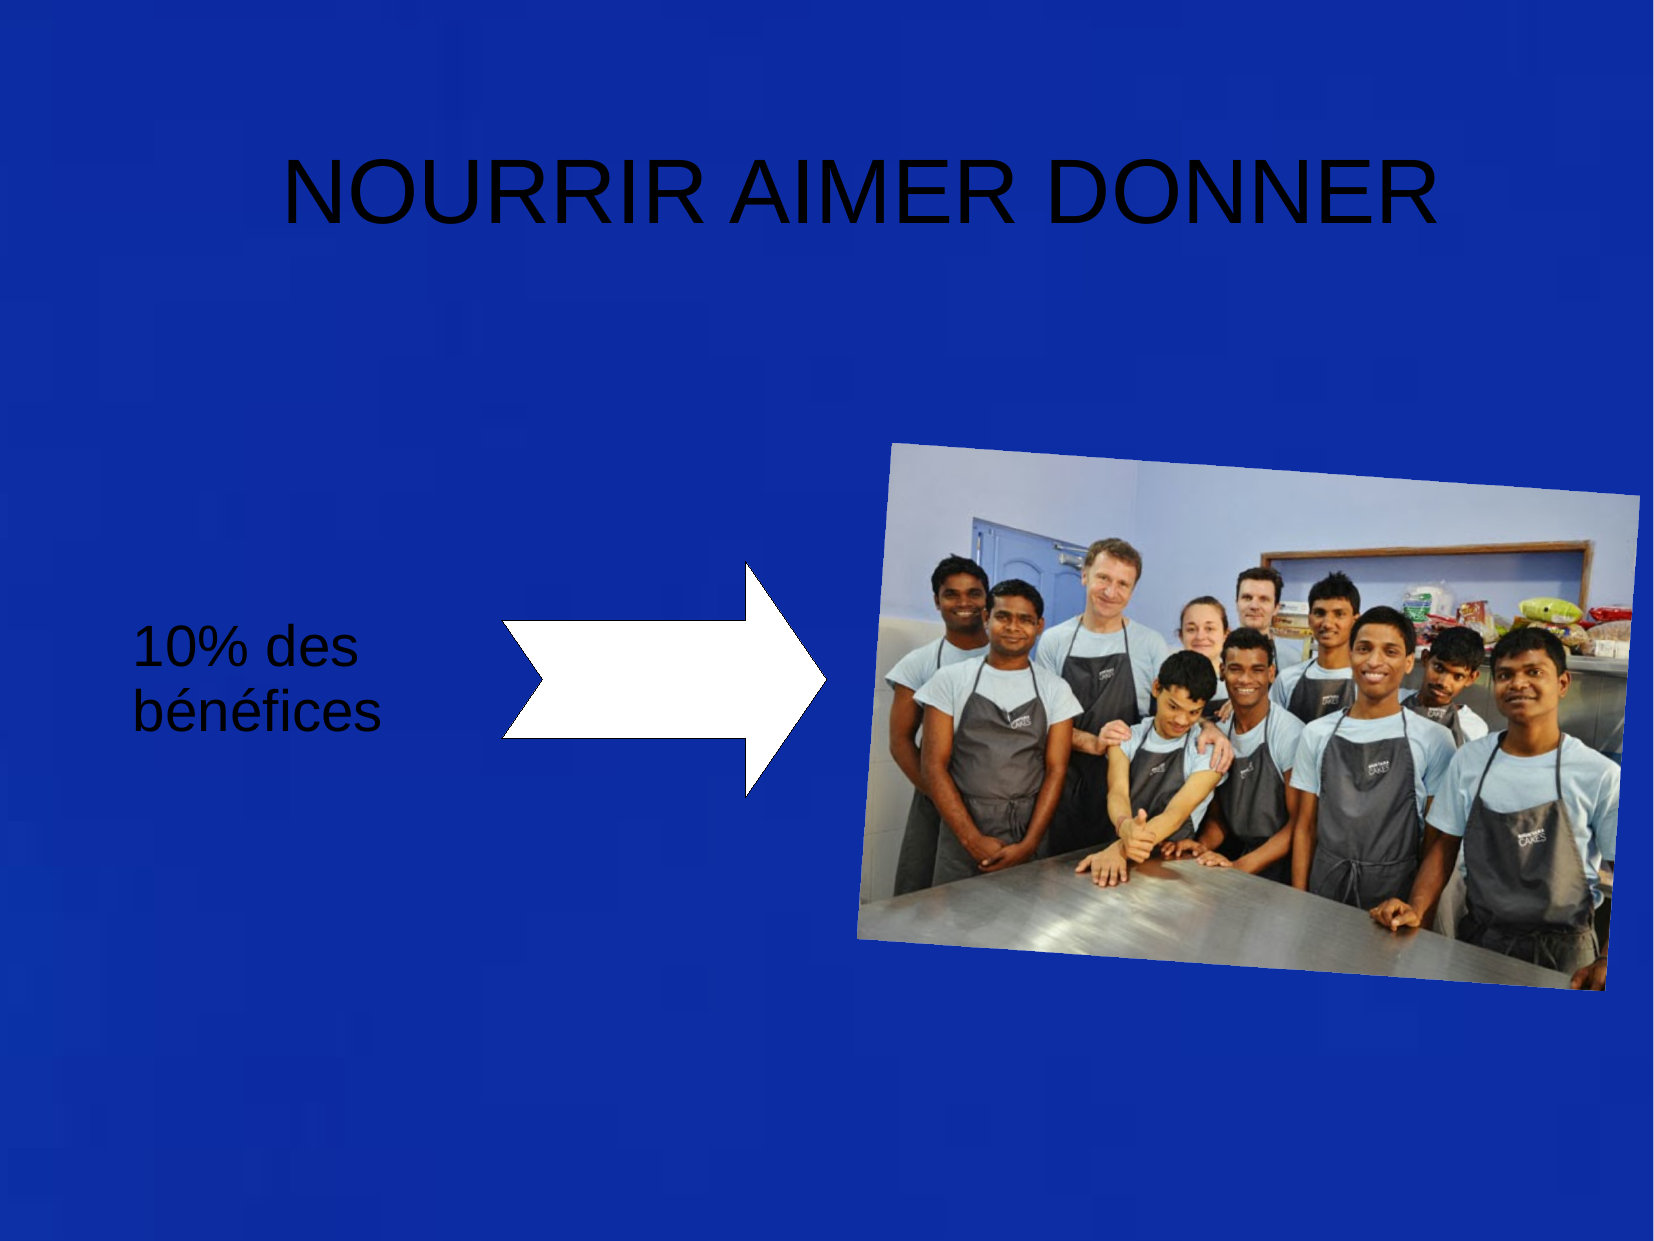

# NOURRIR AIMER DONNER
10% des bénéfices